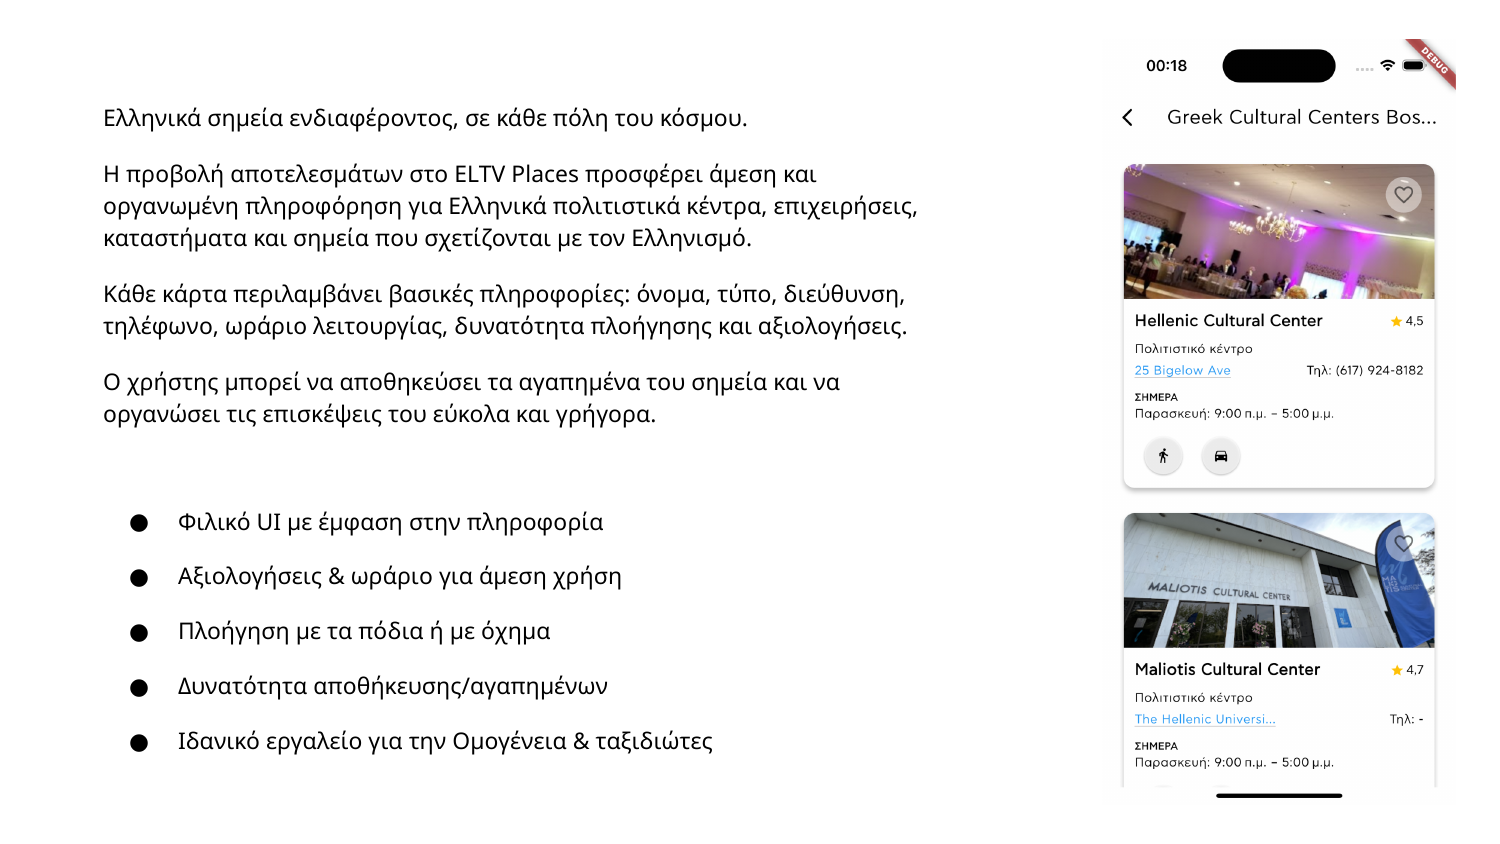

Ελληνικά σημεία ενδιαφέροντος, σε κάθε πόλη του κόσμου.
Η προβολή αποτελεσμάτων στο ELTV Places προσφέρει άμεση και οργανωμένη πληροφόρηση για Eλληνικά πολιτιστικά κέντρα, επιχειρήσεις, καταστήματα και σημεία που σχετίζονται με τον Ελληνισμό.
Κάθε κάρτα περιλαμβάνει βασικές πληροφορίες: όνομα, τύπο, διεύθυνση, τηλέφωνο, ωράριο λειτουργίας, δυνατότητα πλοήγησης και αξιολογήσεις.
Ο χρήστης μπορεί να αποθηκεύσει τα αγαπημένα του σημεία και να οργανώσει τις επισκέψεις του εύκολα και γρήγορα.
Φιλικό UI με έμφαση στην πληροφορία
Αξιολογήσεις & ωράριο για άμεση χρήση
Πλοήγηση με τα πόδια ή με όχημα
Δυνατότητα αποθήκευσης/αγαπημένων
Ιδανικό εργαλείο για την Ομογένεια & ταξιδιώτες